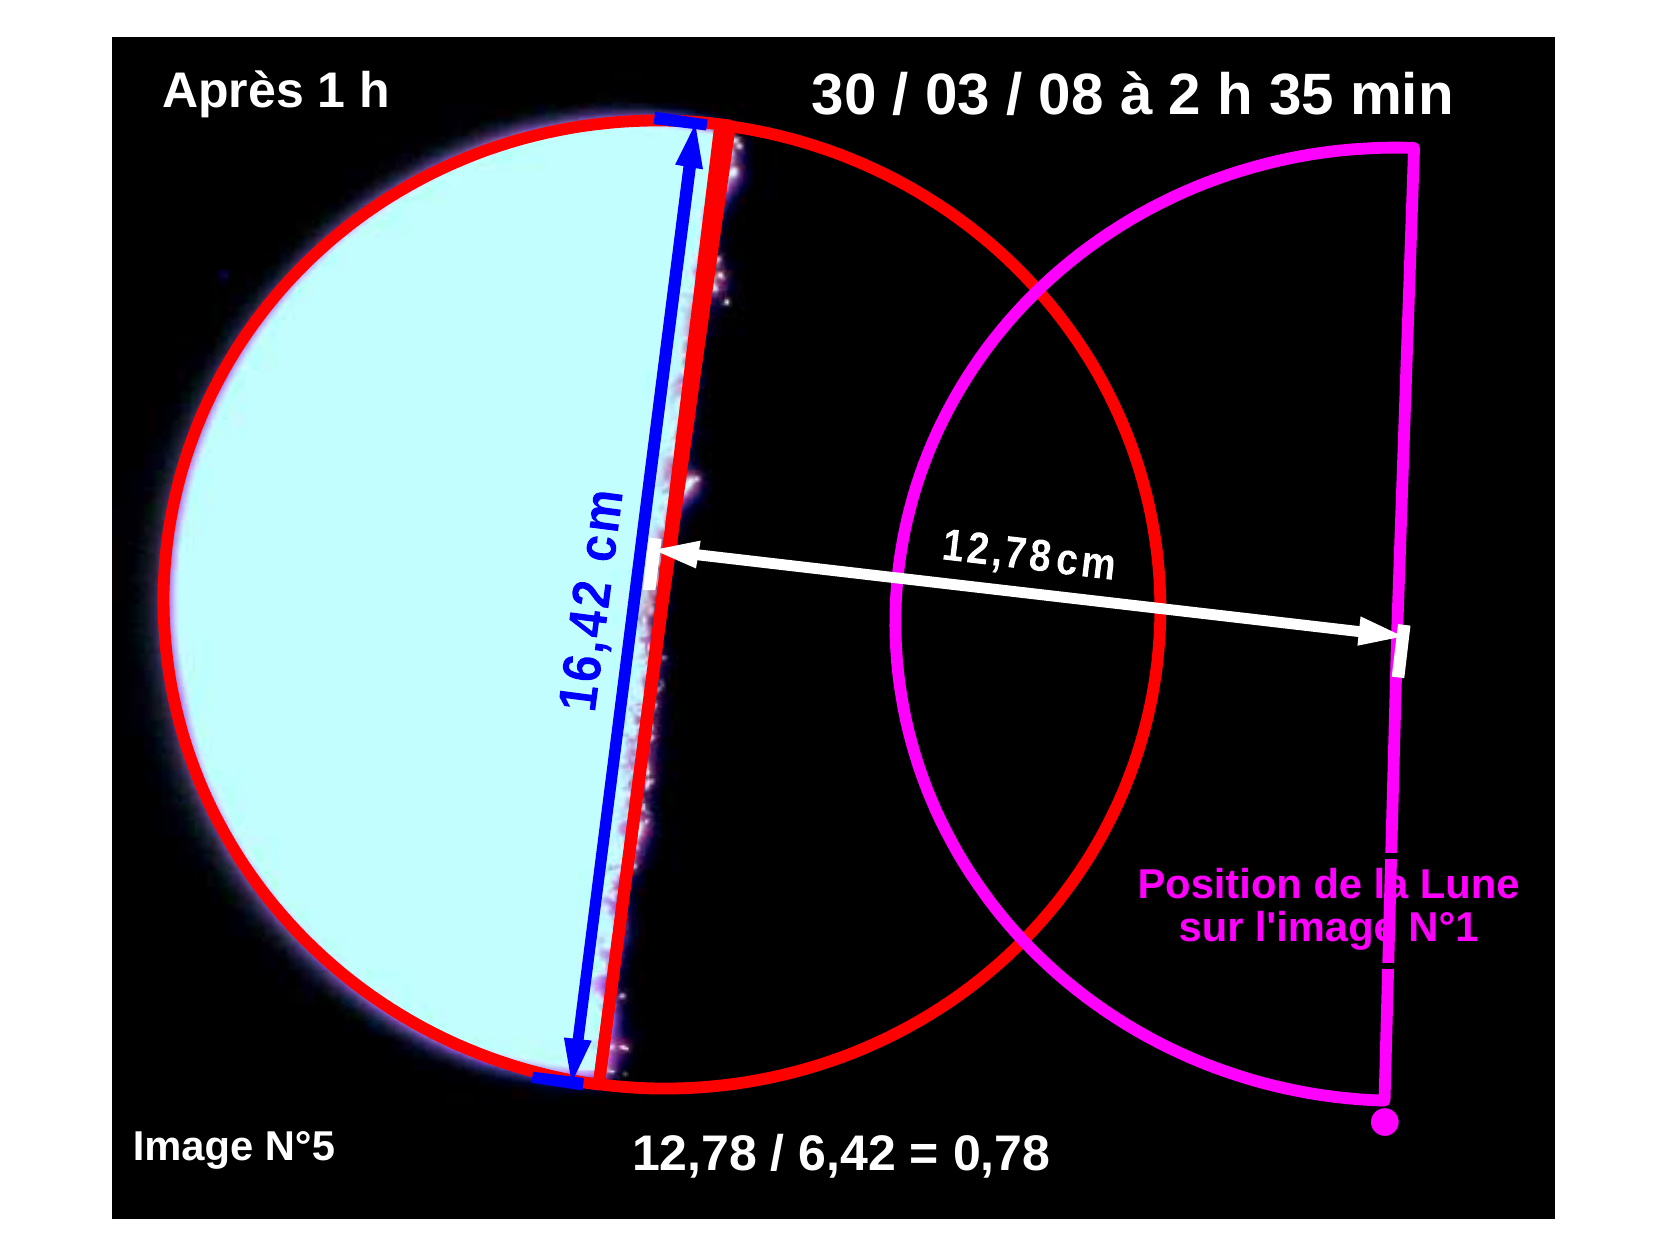

Après 1 h
30 / 03 / 08 à 2 h 35 min
Position de la Lune
sur l'image N°1
Image N°5
12,78 / 6,42 = 0,78